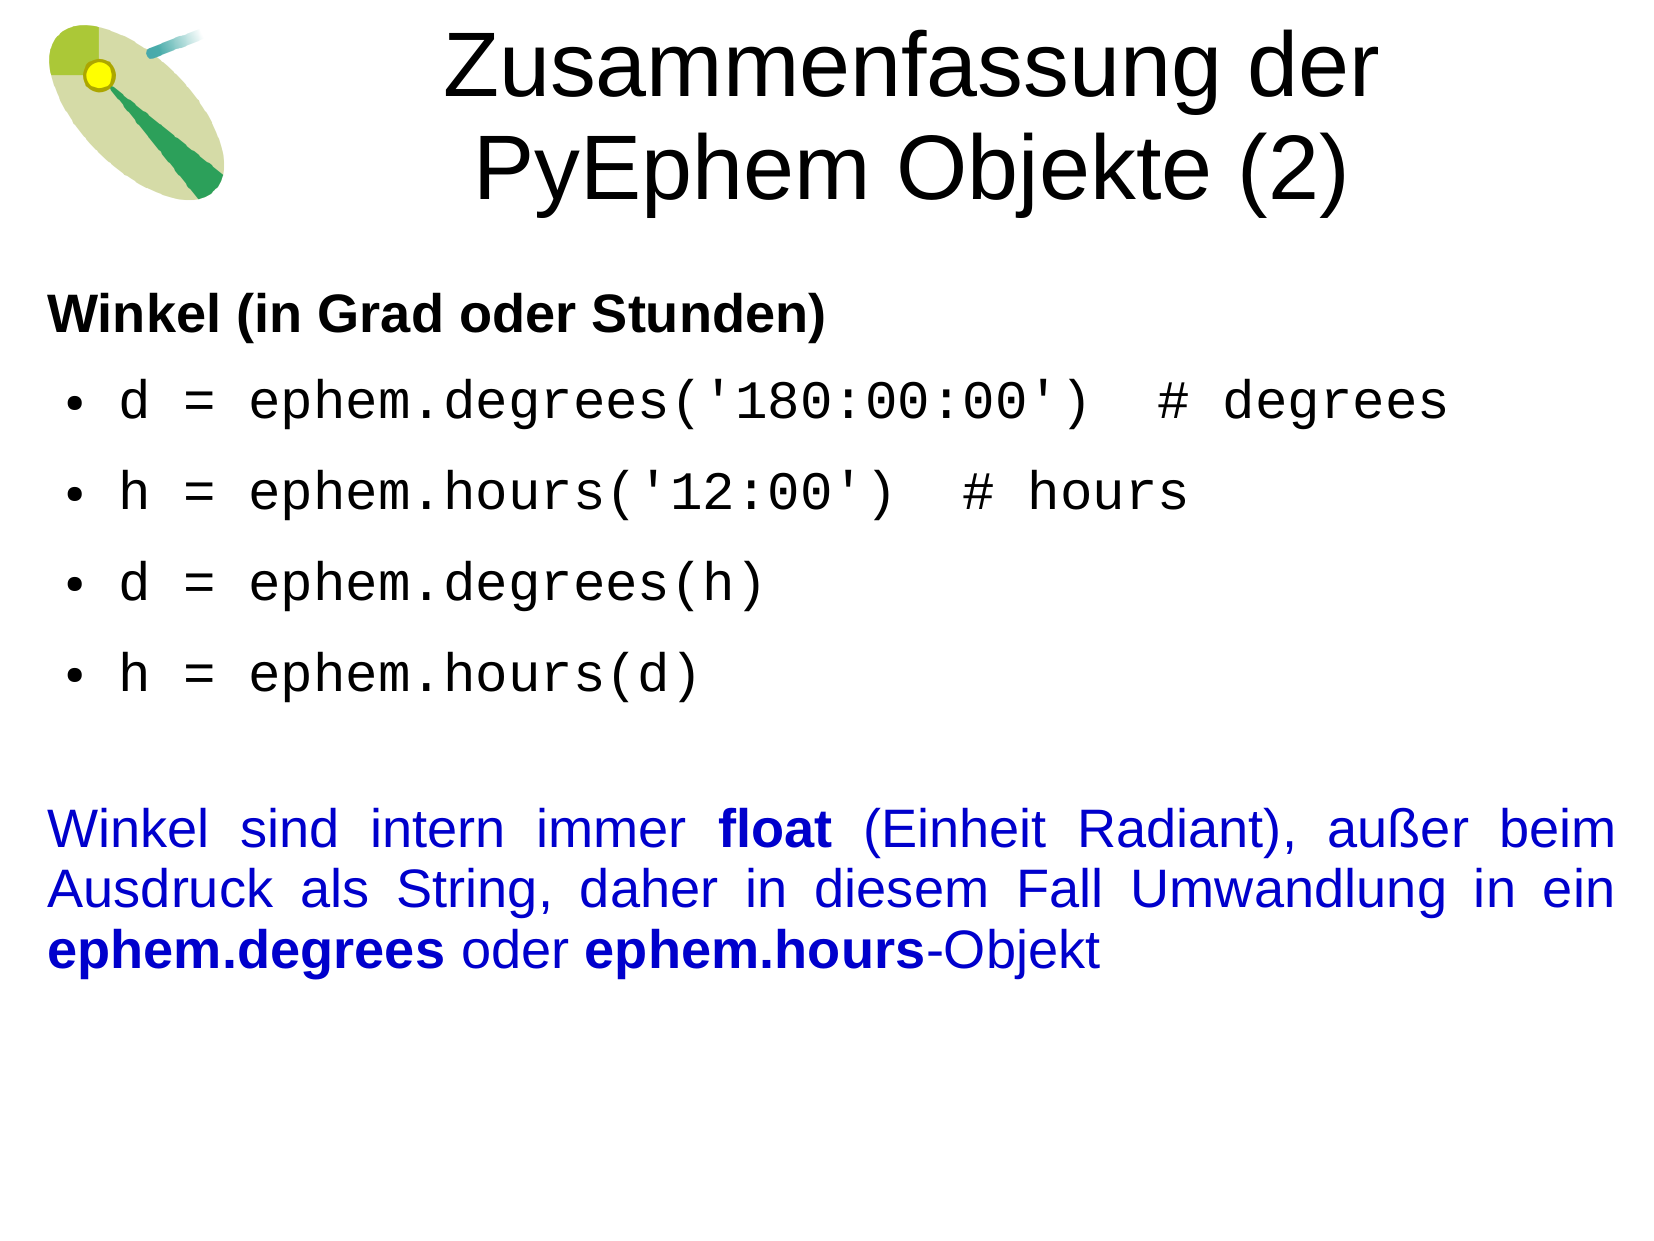

# Zusammenfassung der PyEphem Objekte (2)
Winkel (in Grad oder Stunden)
d = ephem.degrees('180:00:00') # degrees
h = ephem.hours('12:00') # hours
d = ephem.degrees(h)
h = ephem.hours(d)
Winkel sind intern immer float (Einheit Radiant), außer beim Ausdruck als String, daher in diesem Fall Umwandlung in ein ephem.degrees oder ephem.hours-Objekt